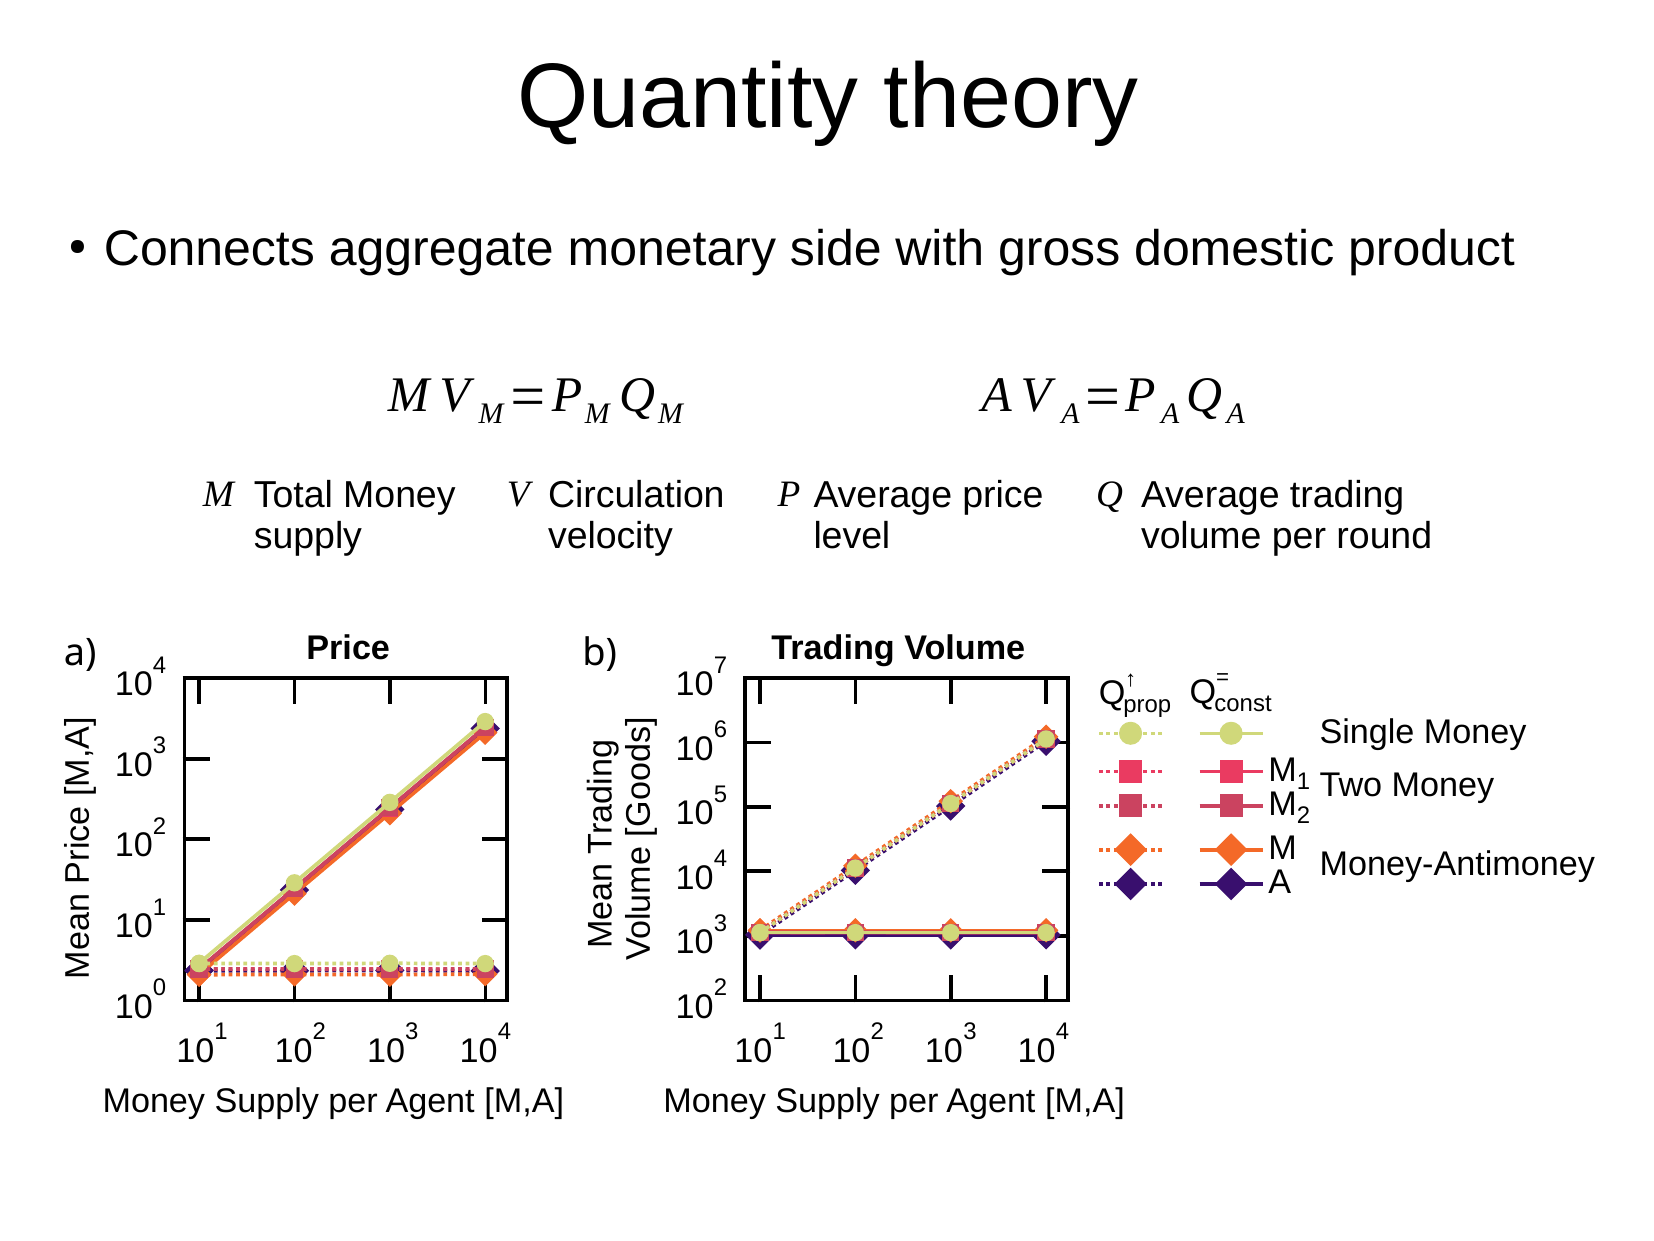

# Quantity theory
Connects aggregate monetary side with gross domestic product
Total Money supply
Circulation velocity
Average price level
Average trading volume per round